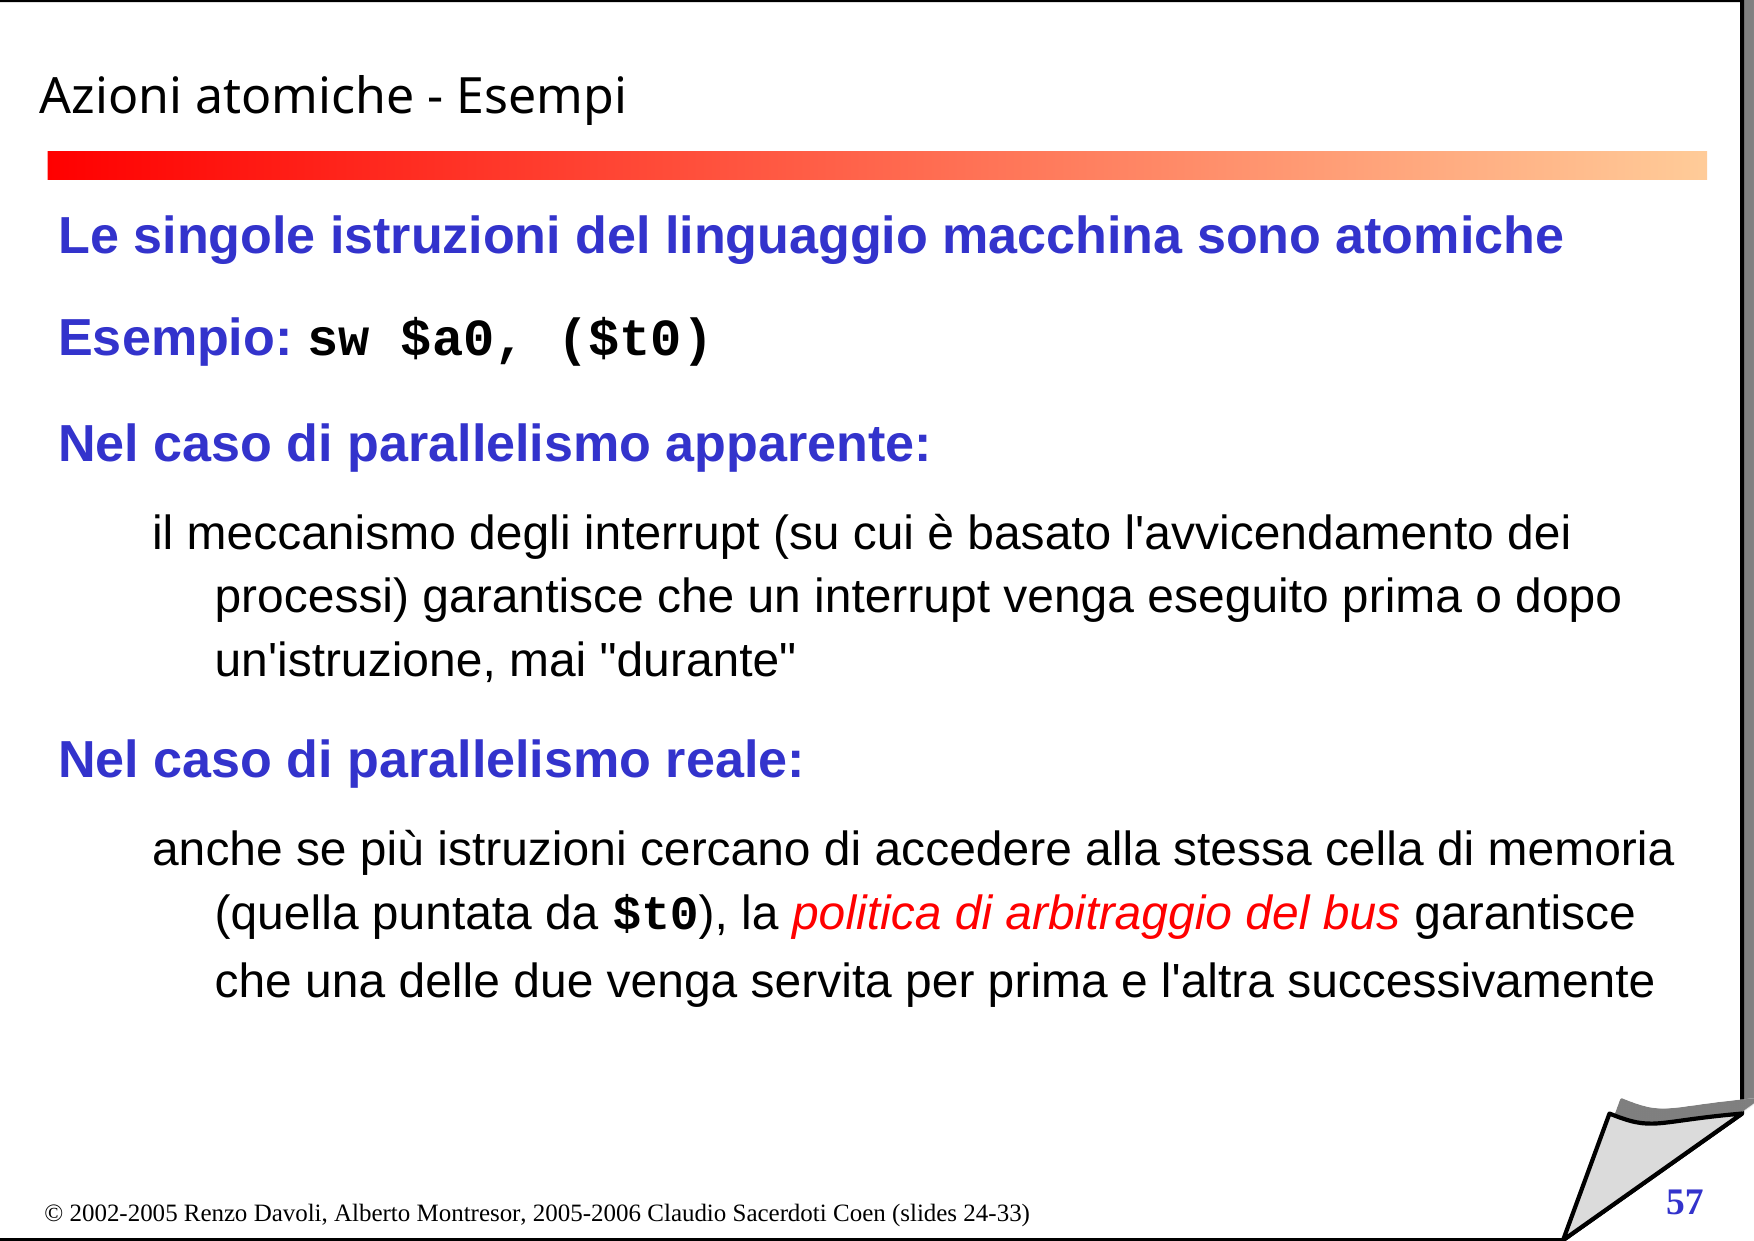

# Azioni atomiche - Esempi
Le singole istruzioni del linguaggio macchina sono atomiche
Esempio: sw $a0, ($t0)
Nel caso di parallelismo apparente:
il meccanismo degli interrupt (su cui è basato l'avvicendamento dei processi) garantisce che un interrupt venga eseguito prima o dopo un'istruzione, mai "durante"
Nel caso di parallelismo reale:
anche se più istruzioni cercano di accedere alla stessa cella di memoria (quella puntata da $t0), la politica di arbitraggio del bus garantisce che una delle due venga servita per prima e l'altra successivamente